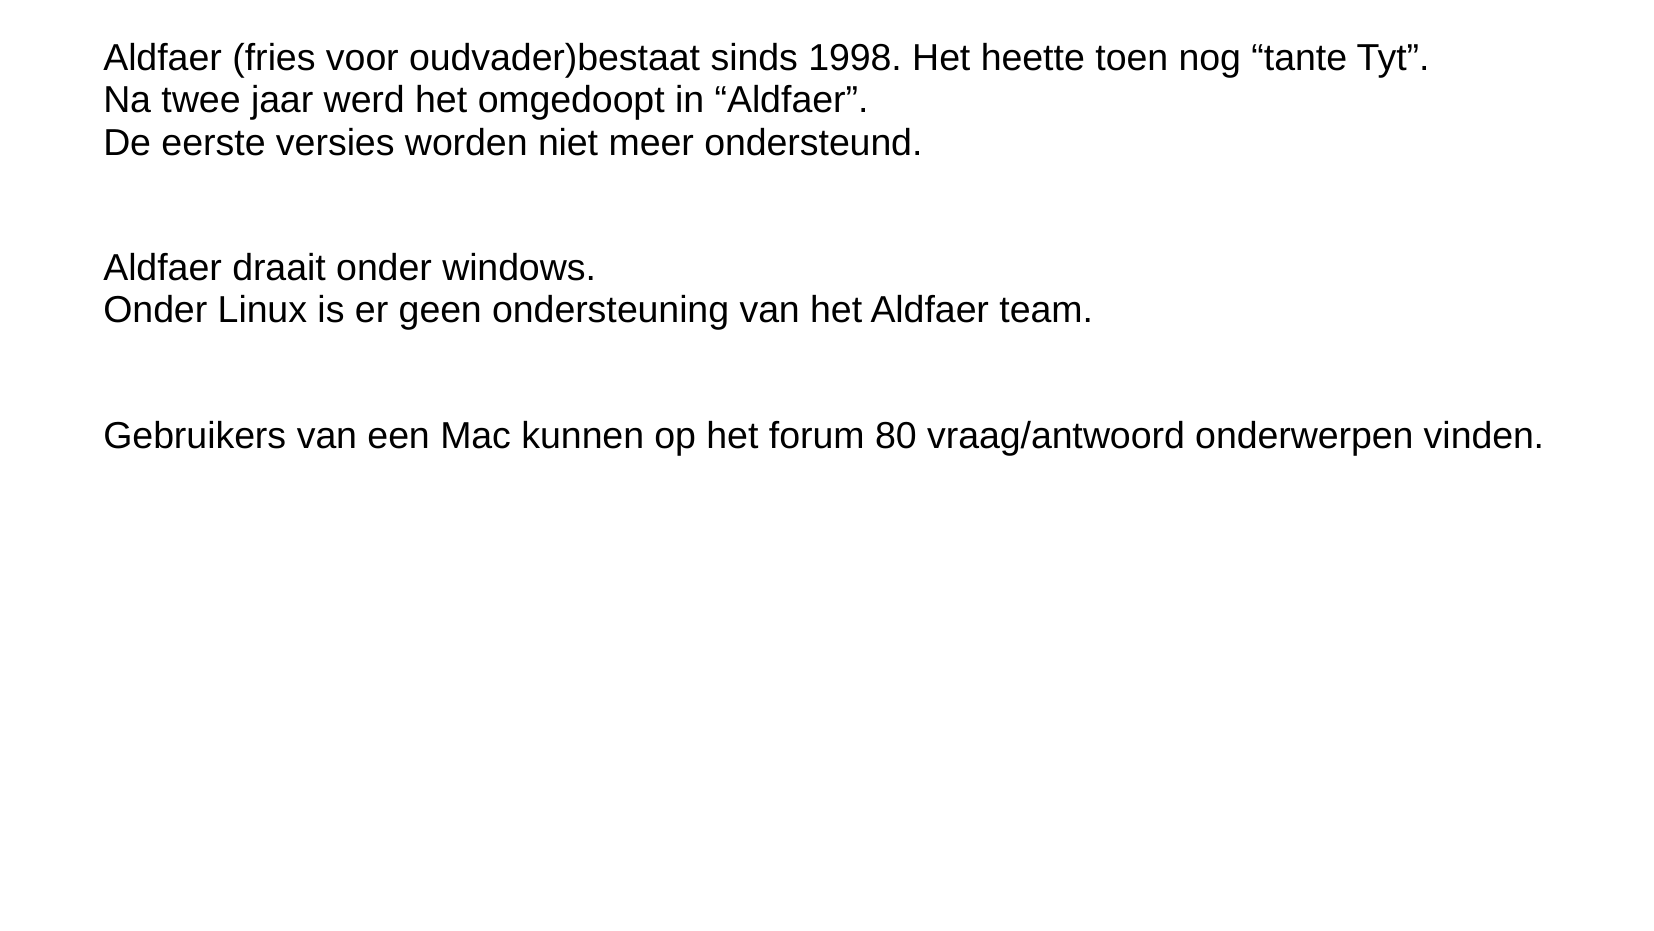

Aldfaer (fries voor oudvader)bestaat sinds 1998. Het heette toen nog “tante Tyt”.
Na twee jaar werd het omgedoopt in “Aldfaer”.
De eerste versies worden niet meer ondersteund.
Aldfaer draait onder windows.
Onder Linux is er geen ondersteuning van het Aldfaer team.
Gebruikers van een Mac kunnen op het forum 80 vraag/antwoord onderwerpen vinden.